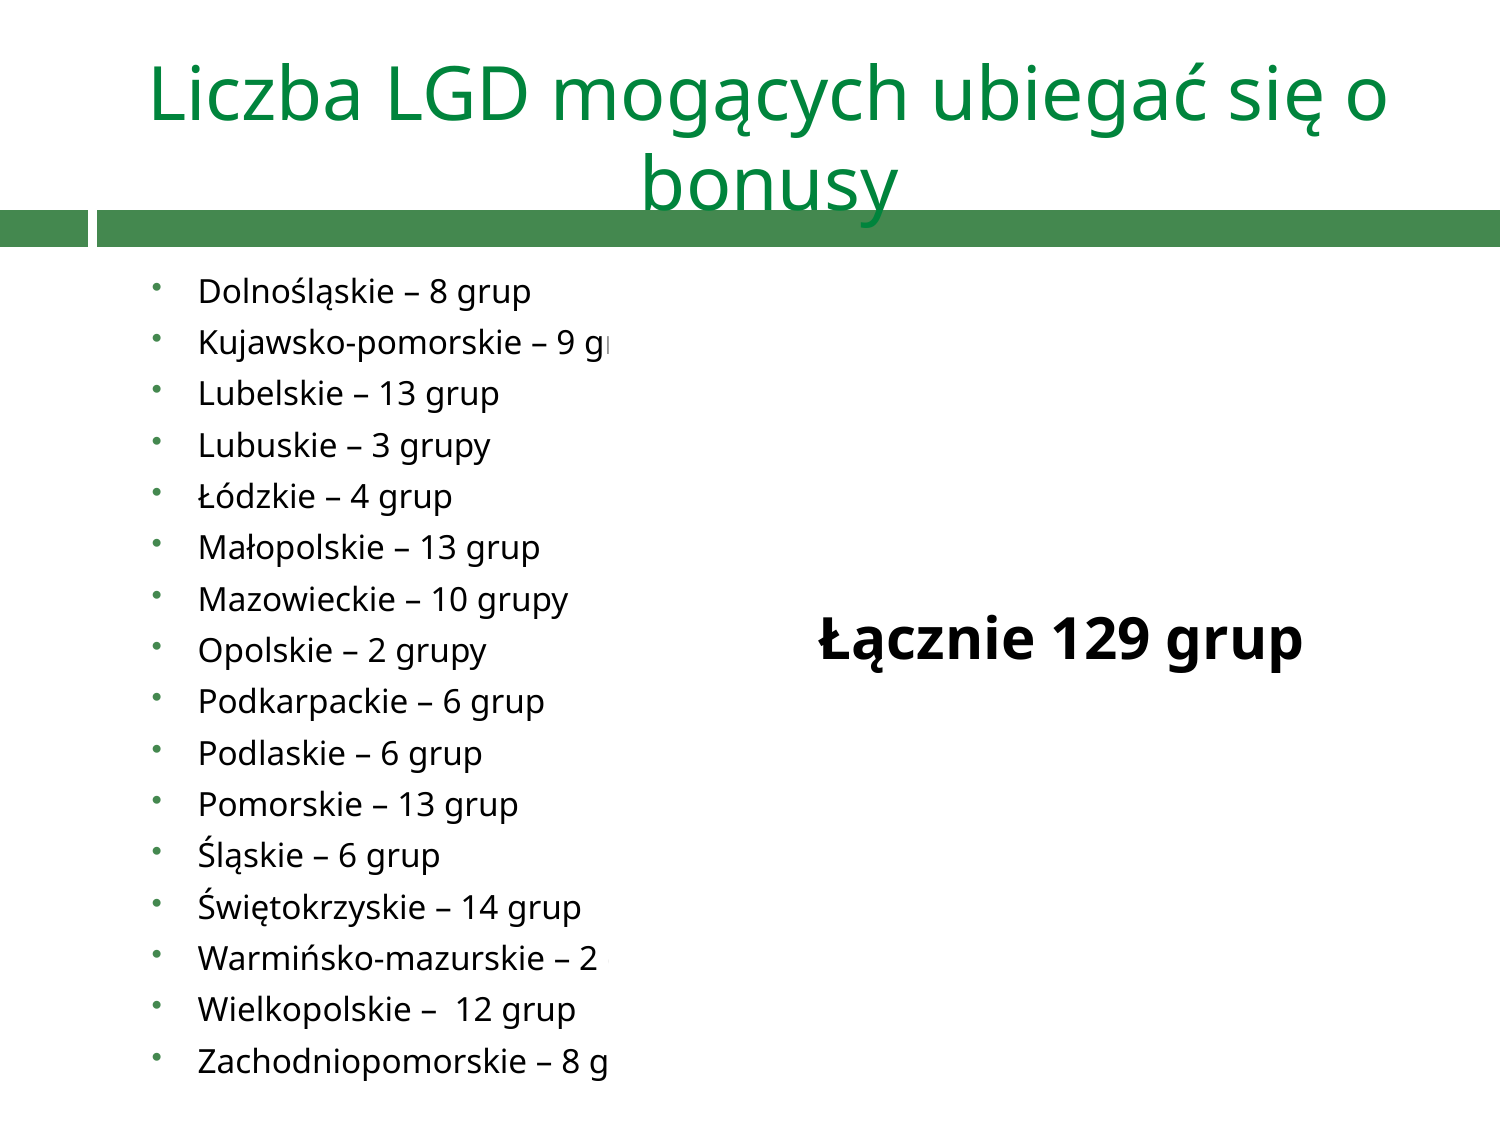

# Liczba LGD mogących ubiegać się o bonusy
	Łącznie 129 grup
Dolnośląskie – 8 grup
Kujawsko-pomorskie – 9 grup
Lubelskie – 13 grup
Lubuskie – 3 grupy
Łódzkie – 4 grup
Małopolskie – 13 grup
Mazowieckie – 10 grupy
Opolskie – 2 grupy
Podkarpackie – 6 grup
Podlaskie – 6 grup
Pomorskie – 13 grup
Śląskie – 6 grup
Świętokrzyskie – 14 grup
Warmińsko-mazurskie – 2 grupy
Wielkopolskie – 12 grup
Zachodniopomorskie – 8 grup